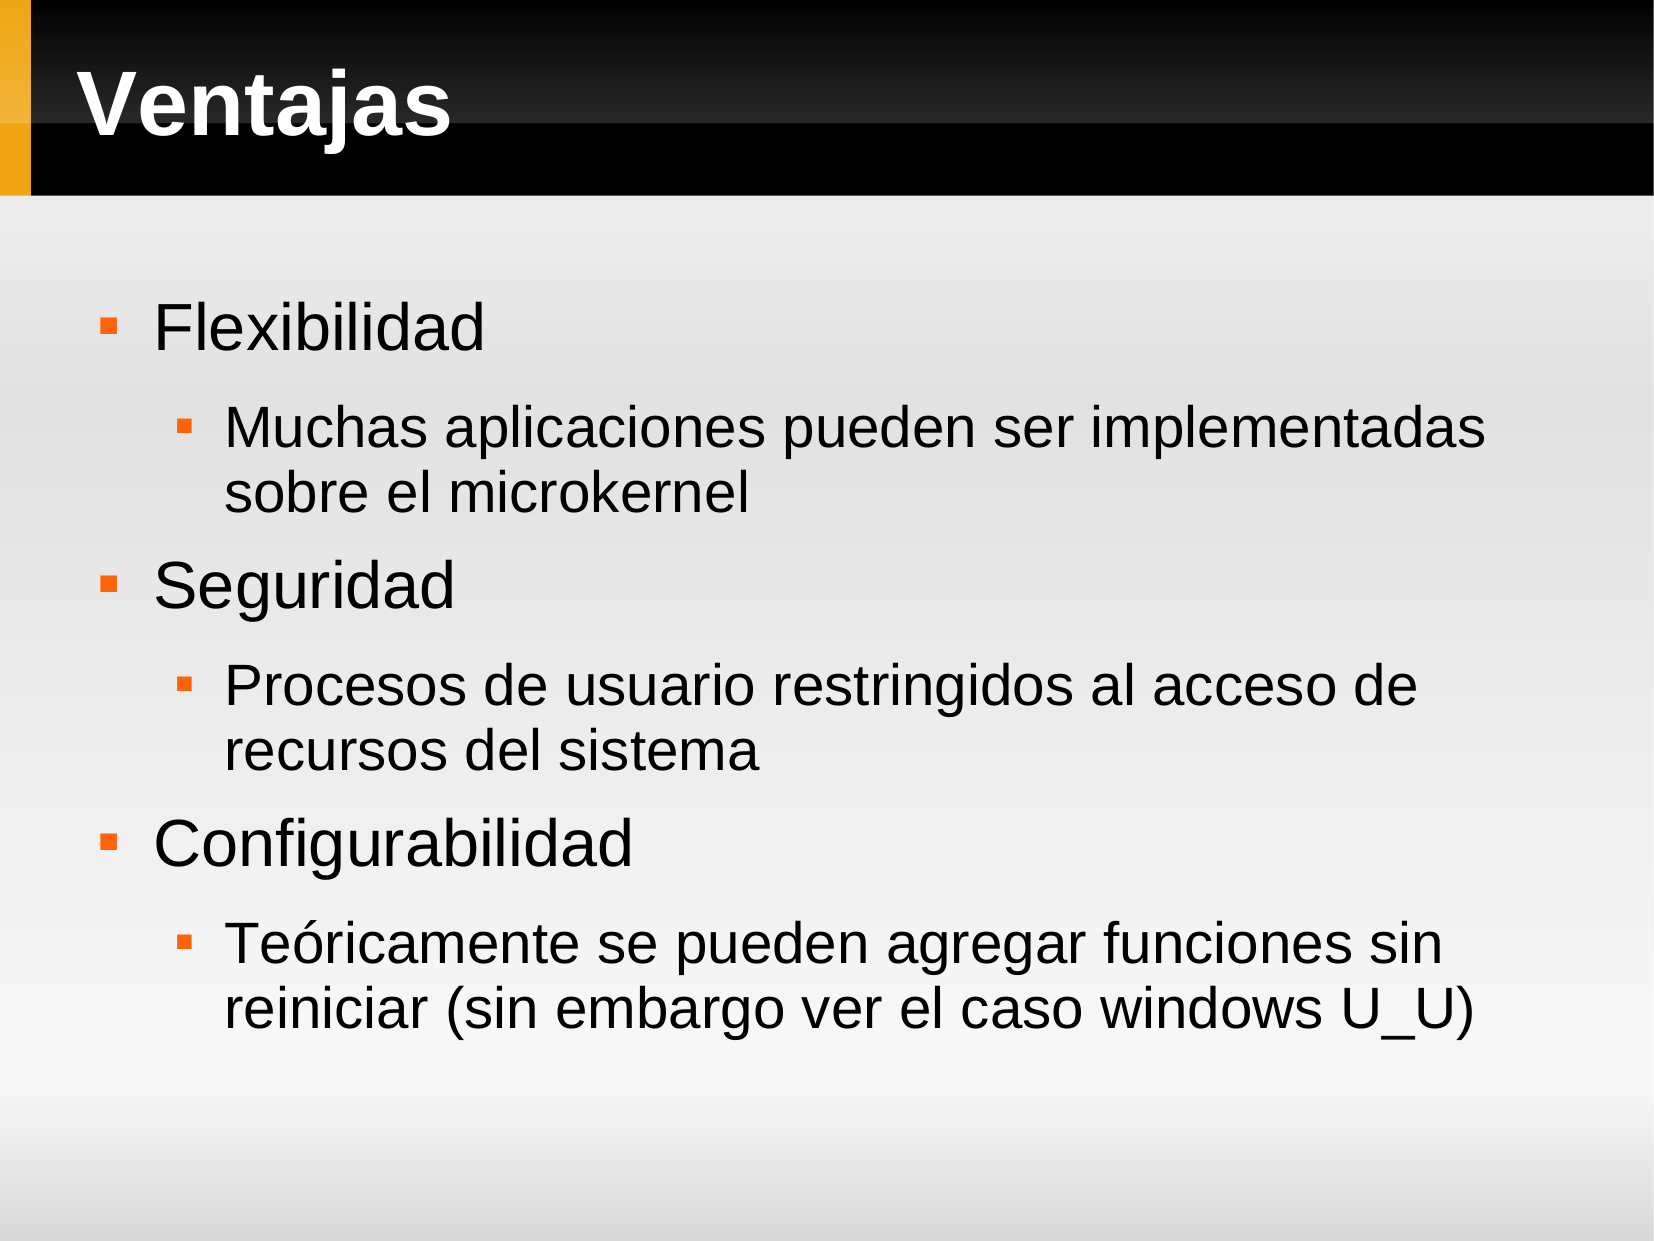

# Ventajas
Flexibilidad
Muchas aplicaciones pueden ser implementadas sobre el microkernel
Seguridad
Procesos de usuario restringidos al acceso de recursos del sistema
Configurabilidad
Teóricamente se pueden agregar funciones sin reiniciar (sin embargo ver el caso windows U_U)